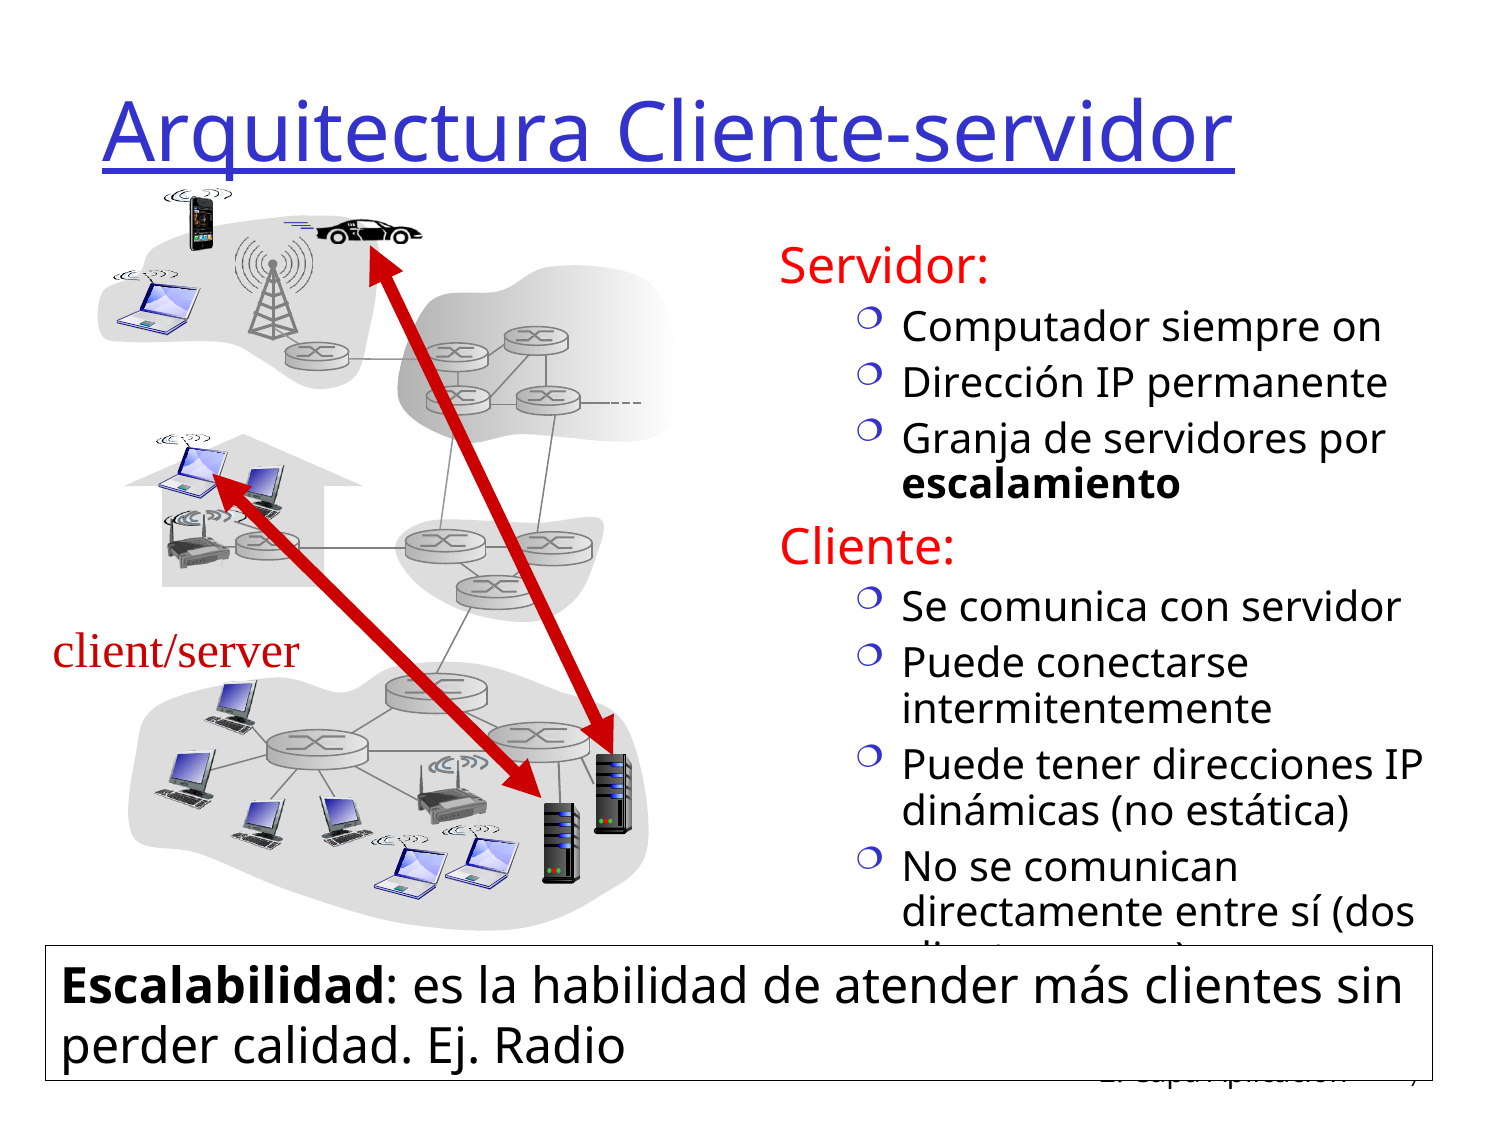

# Arquitectura Cliente-servidor
Servidor:
Computador siempre on
Dirección IP permanente
Granja de servidores por escalamiento
Cliente:
Se comunica con servidor
Puede conectarse intermitentemente
Puede tener direcciones IP dinámicas (no estática)
No se comunican directamente entre sí (dos clientes puros)
client/server
Escalabilidad: es la habilidad de atender más clientes sin perder calidad. Ej. Radio